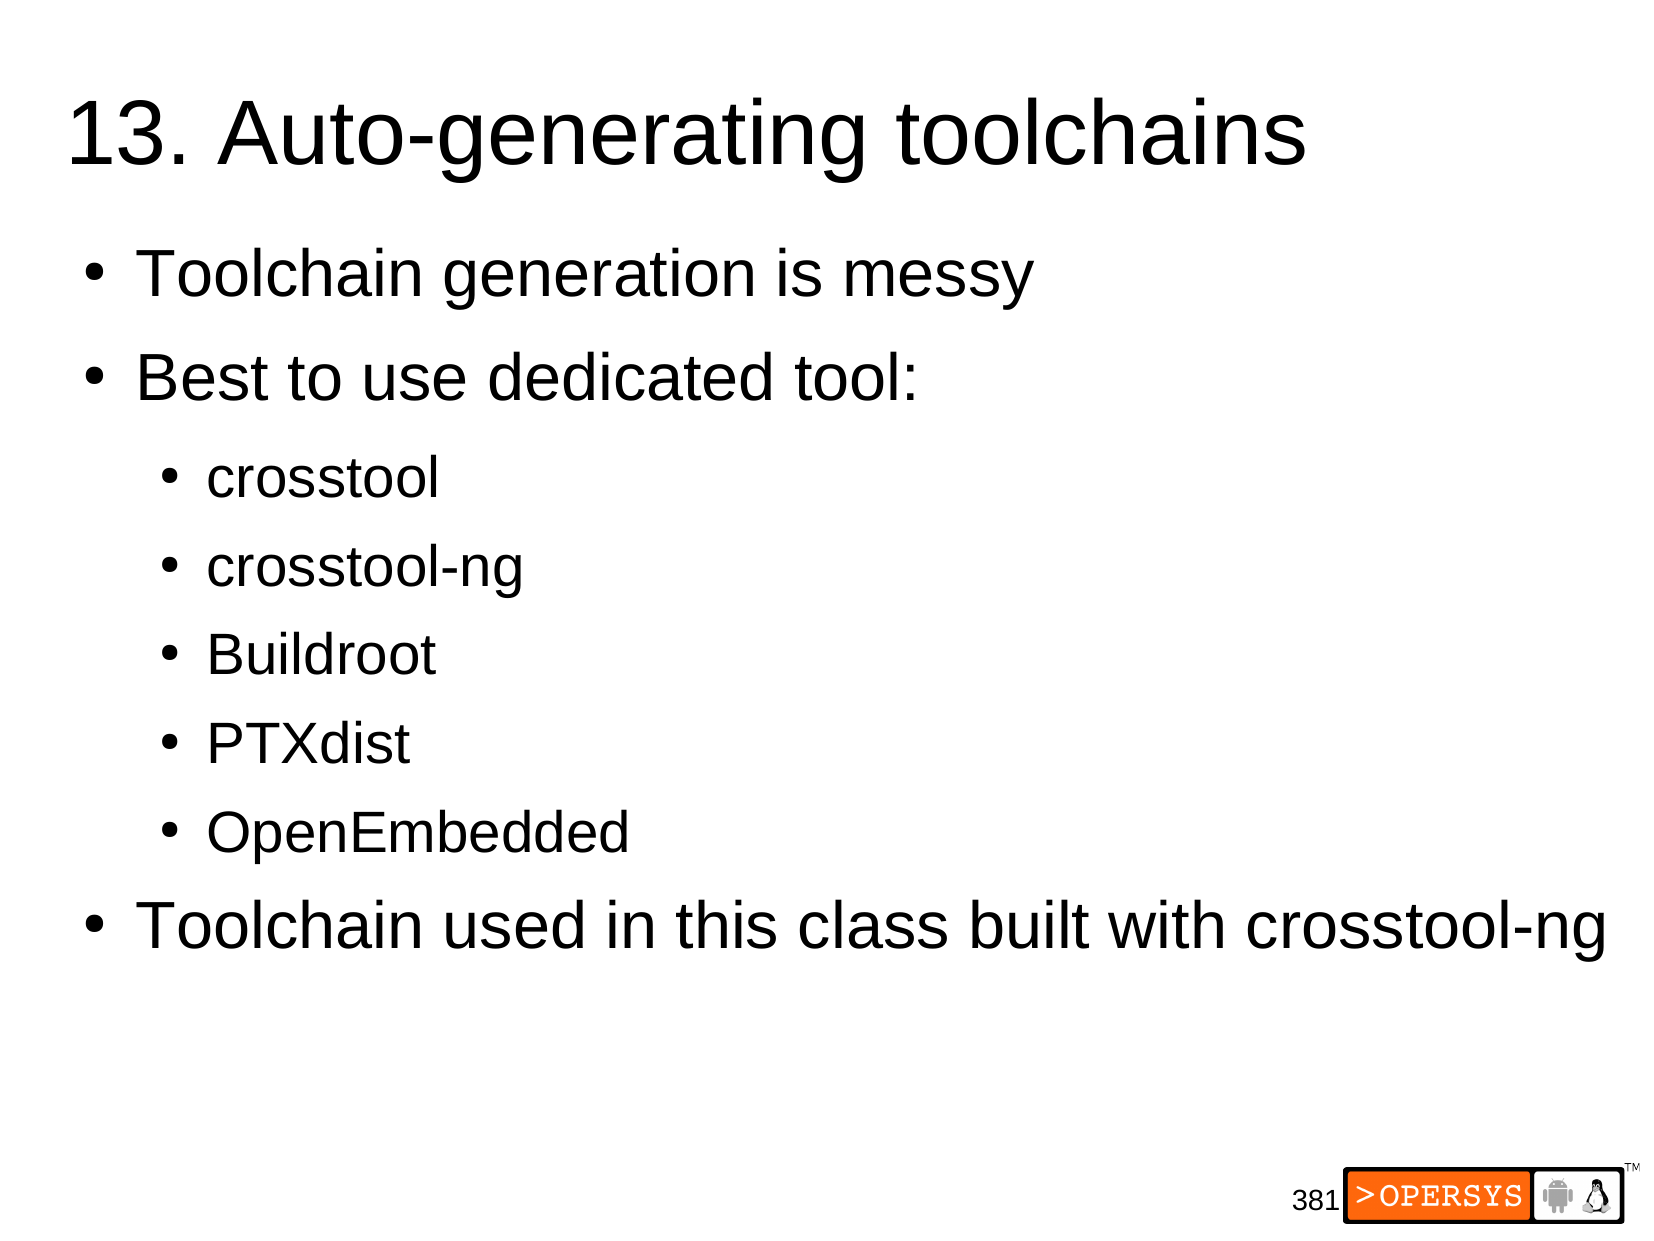

# 13. Auto-generating toolchains
Toolchain generation is messy
Best to use dedicated tool:
crosstool
crosstool-ng
Buildroot
PTXdist
OpenEmbedded
Toolchain used in this class built with crosstool-ng